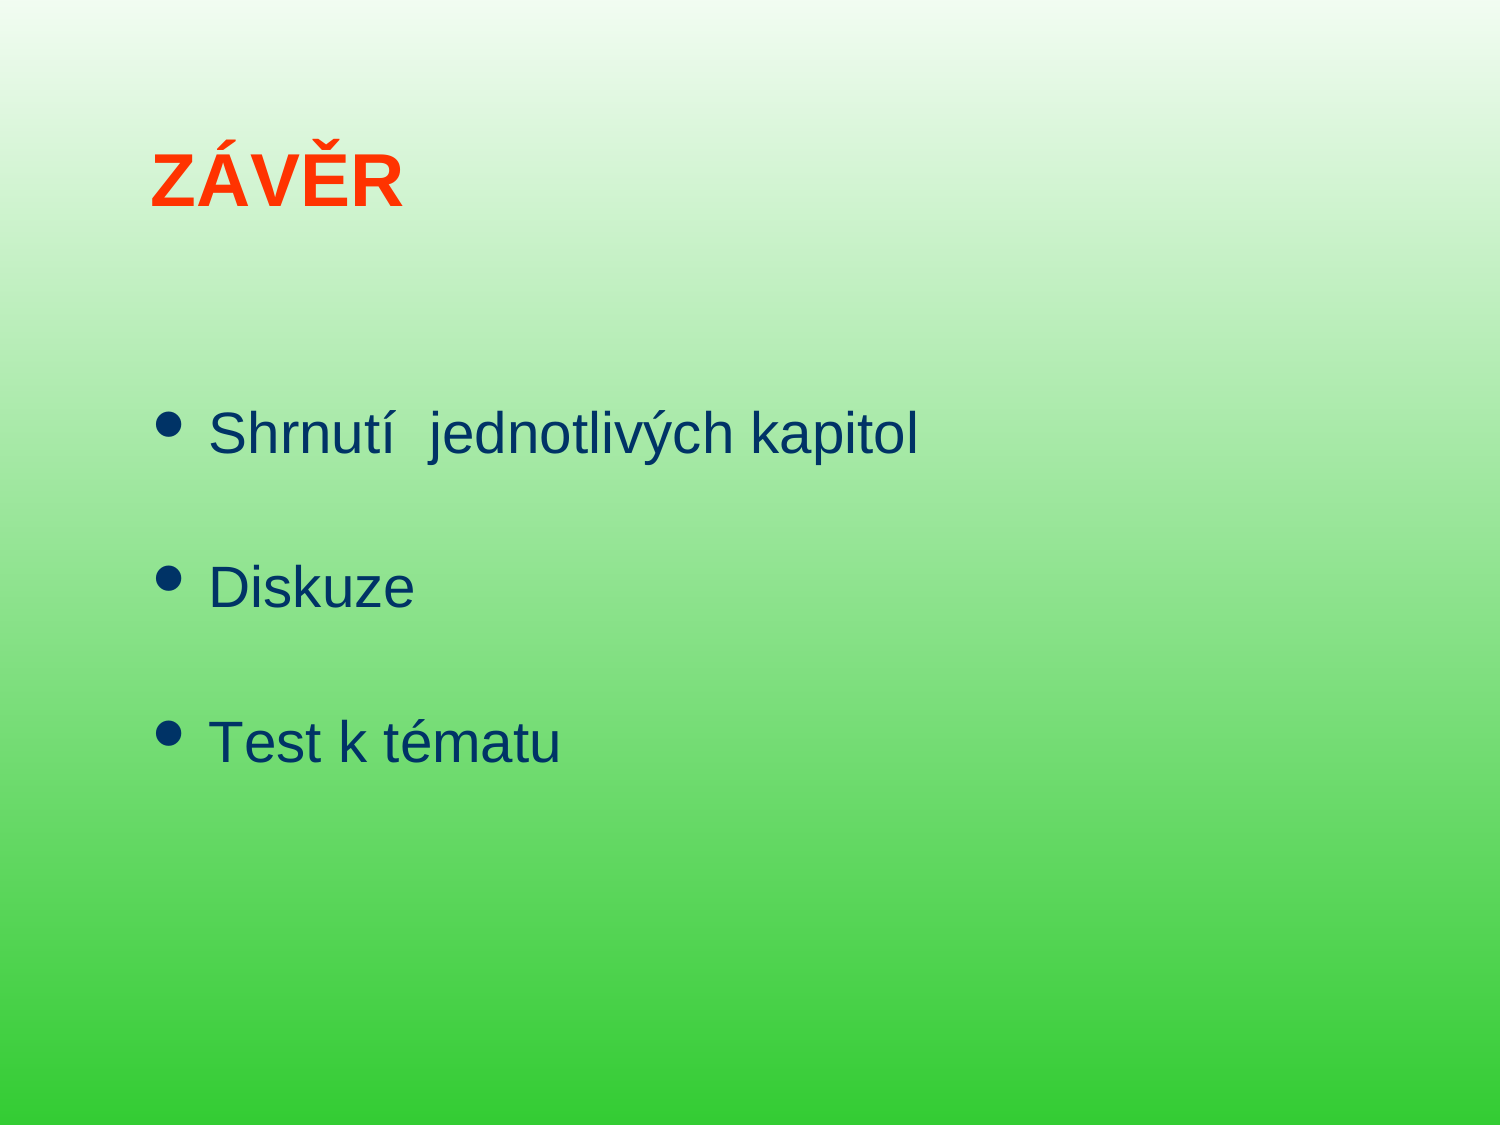

# ZÁVĚR
Shrnutí jednotlivých kapitol
Diskuze
Test k tématu